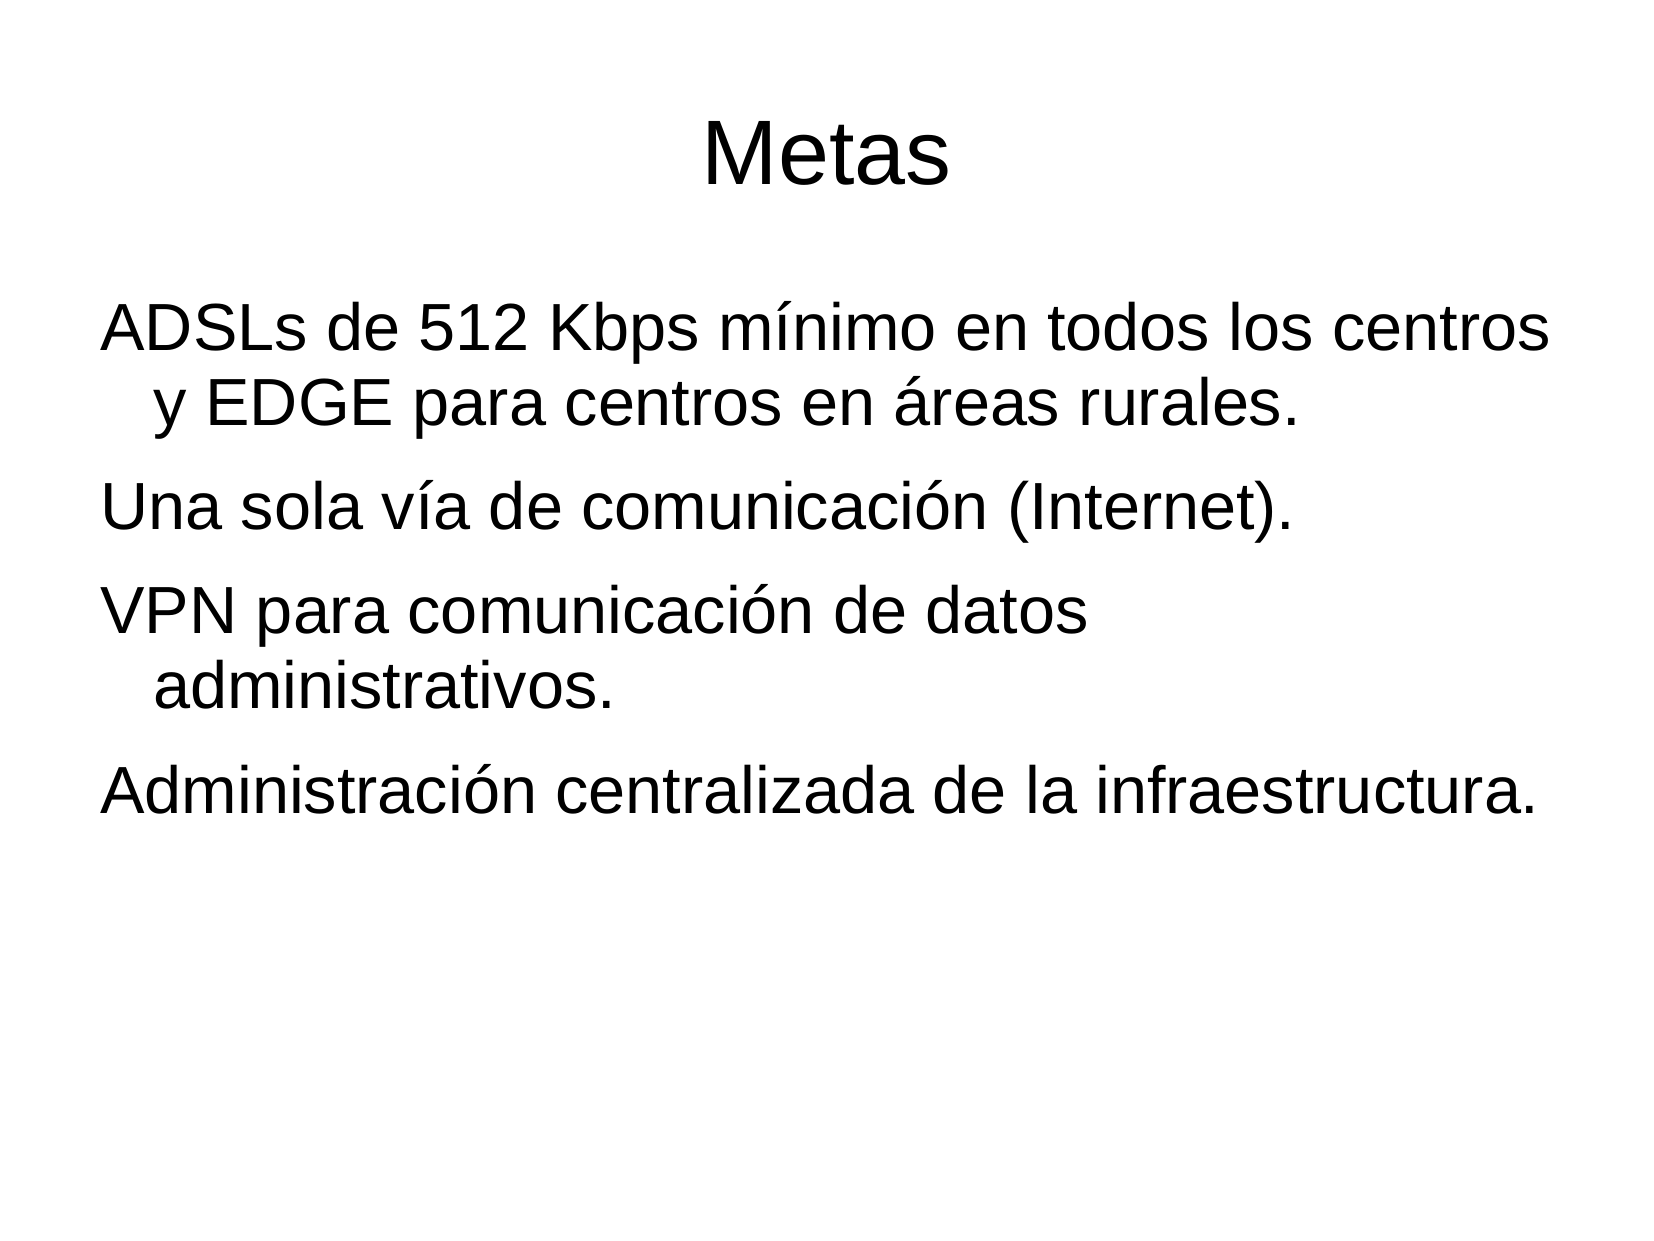

# Metas
ADSLs de 512 Kbps mínimo en todos los centros y EDGE para centros en áreas rurales.
Una sola vía de comunicación (Internet).
VPN para comunicación de datos administrativos.
Administración centralizada de la infraestructura.